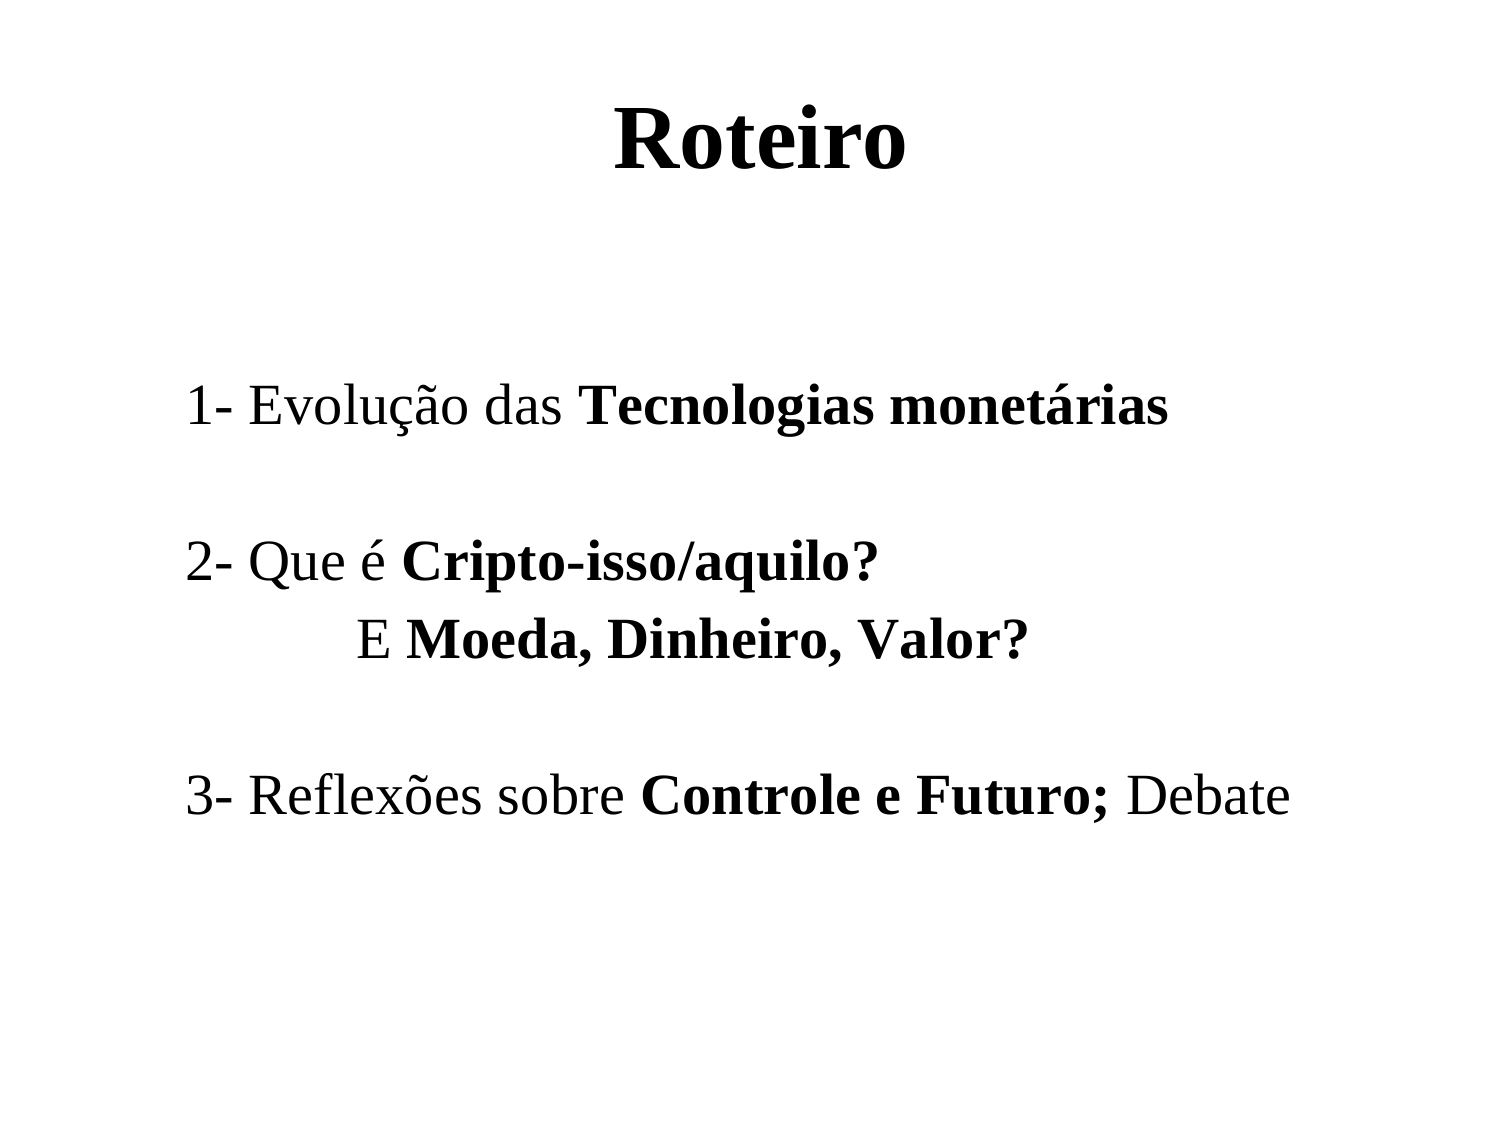

# Roteiro
1- Evolução das Tecnologias monetárias
2- Que é Cripto-isso/aquilo?
	E Moeda, Dinheiro, Valor?
3- Reflexões sobre Controle e Futuro; Debate